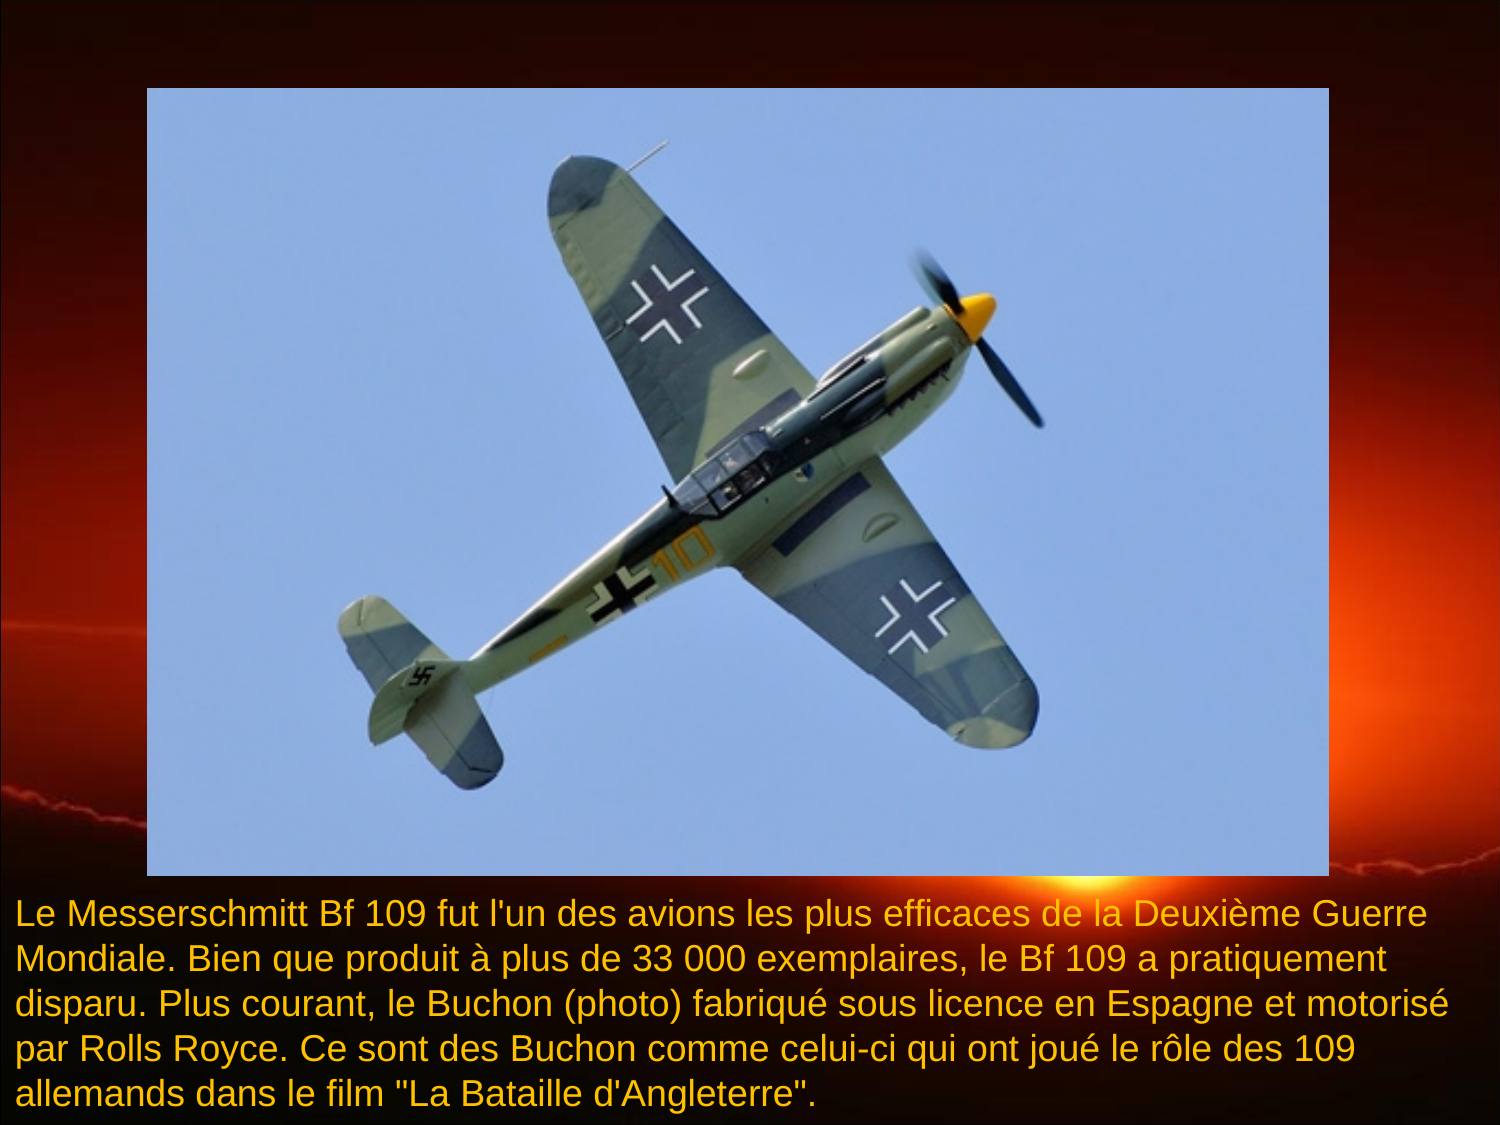

Le Messerschmitt Bf 109 fut l'un des avions les plus efficaces de la Deuxième Guerre Mondiale. Bien que produit à plus de 33 000 exemplaires, le Bf 109 a pratiquement disparu. Plus courant, le Buchon (photo) fabriqué sous licence en Espagne et motorisé par Rolls Royce. Ce sont des Buchon comme celui-ci qui ont joué le rôle des 109 allemands dans le film "La Bataille d'Angleterre".